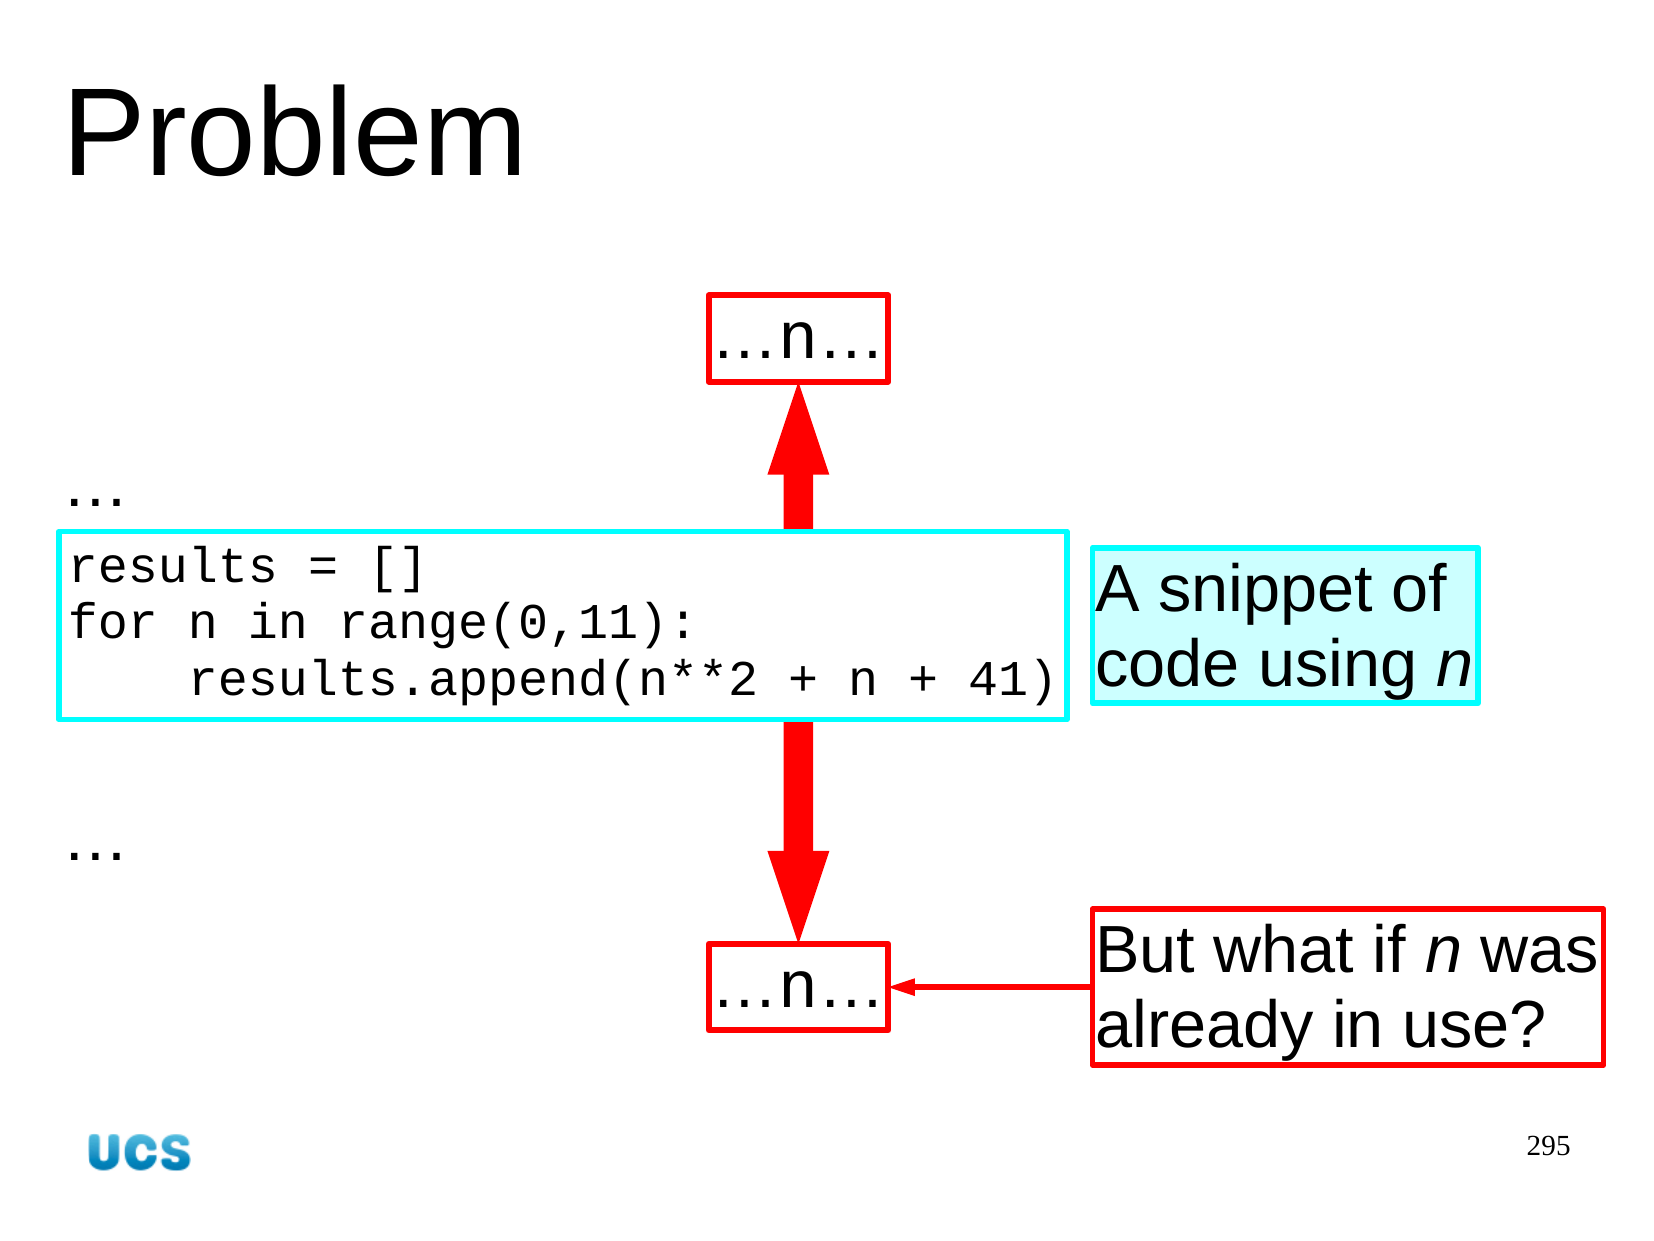

Problem
…n…
…
results = []
for n in range(0,11):
 results.append(n**2 + n + 41)
A snippet of
code using n
…
But what if n was
already in use?
…n…
295